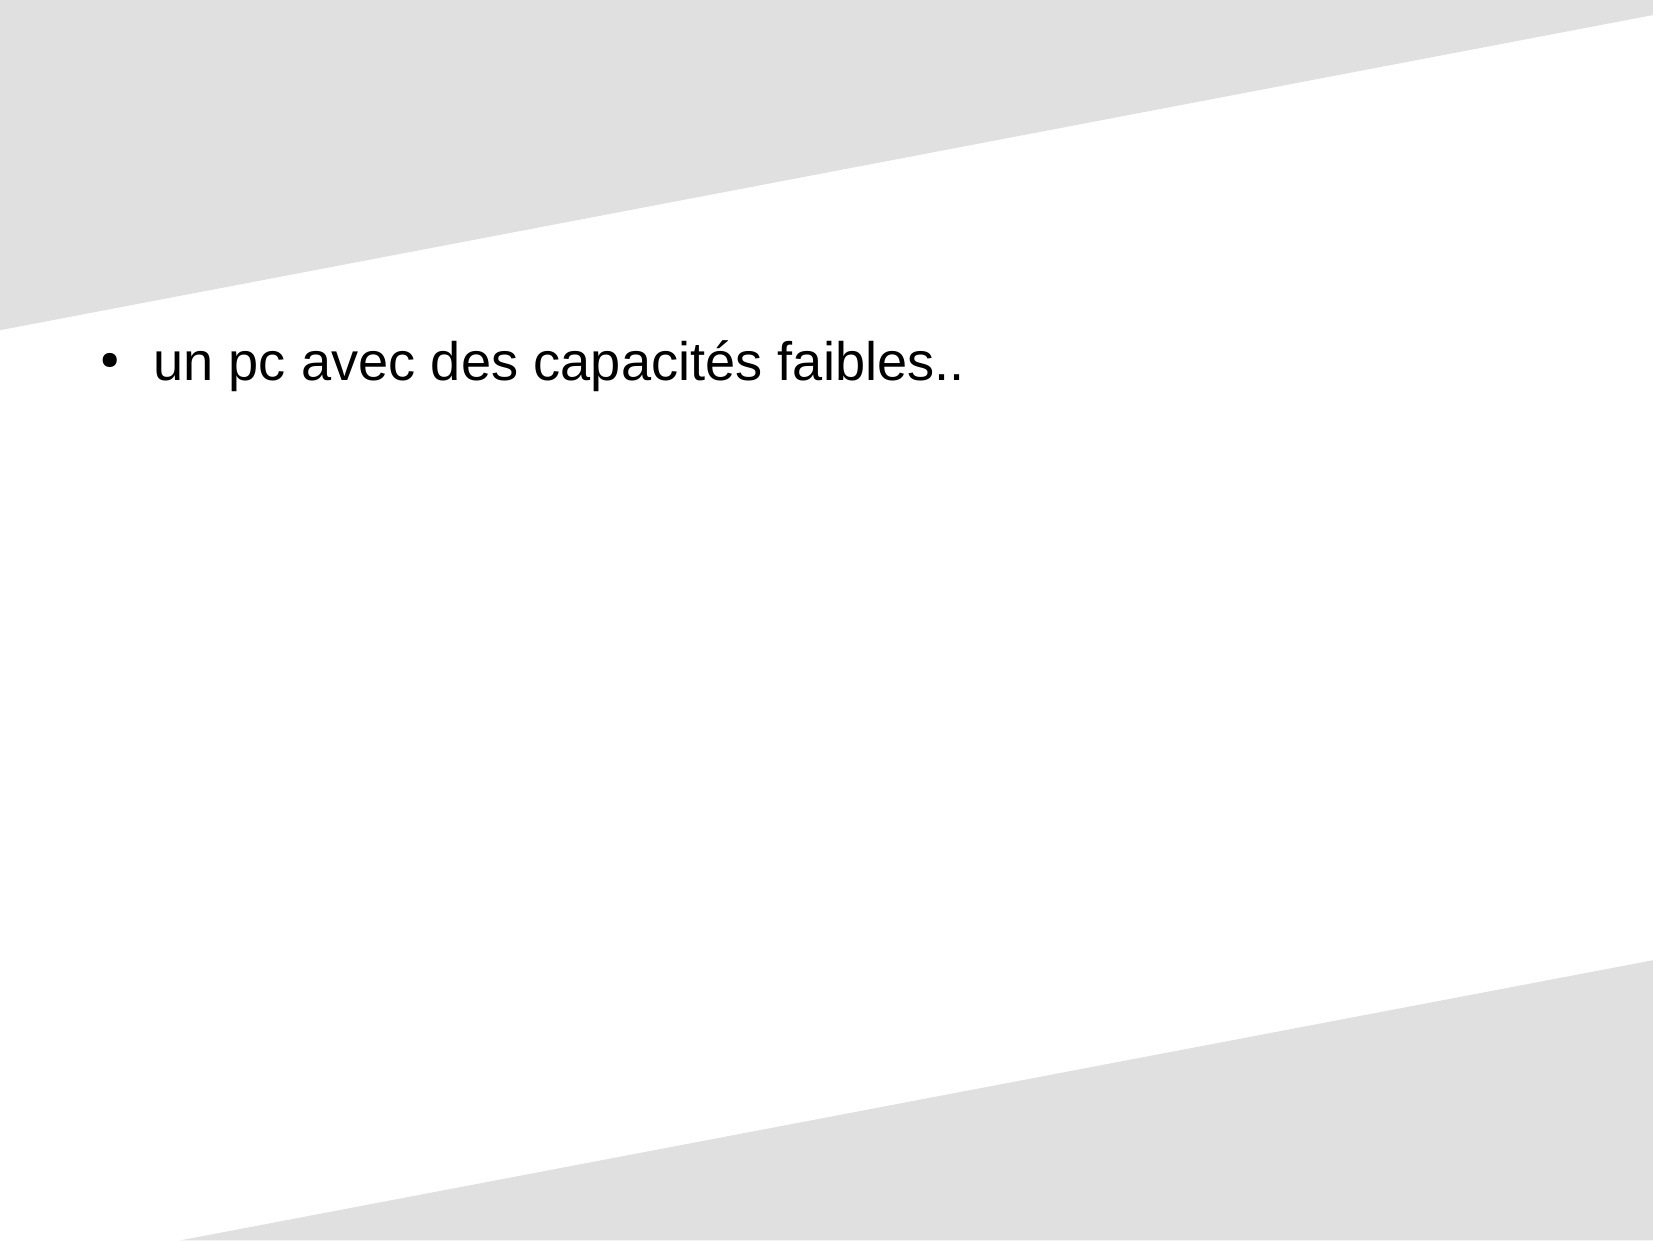

#
un pc avec des capacités faibles..